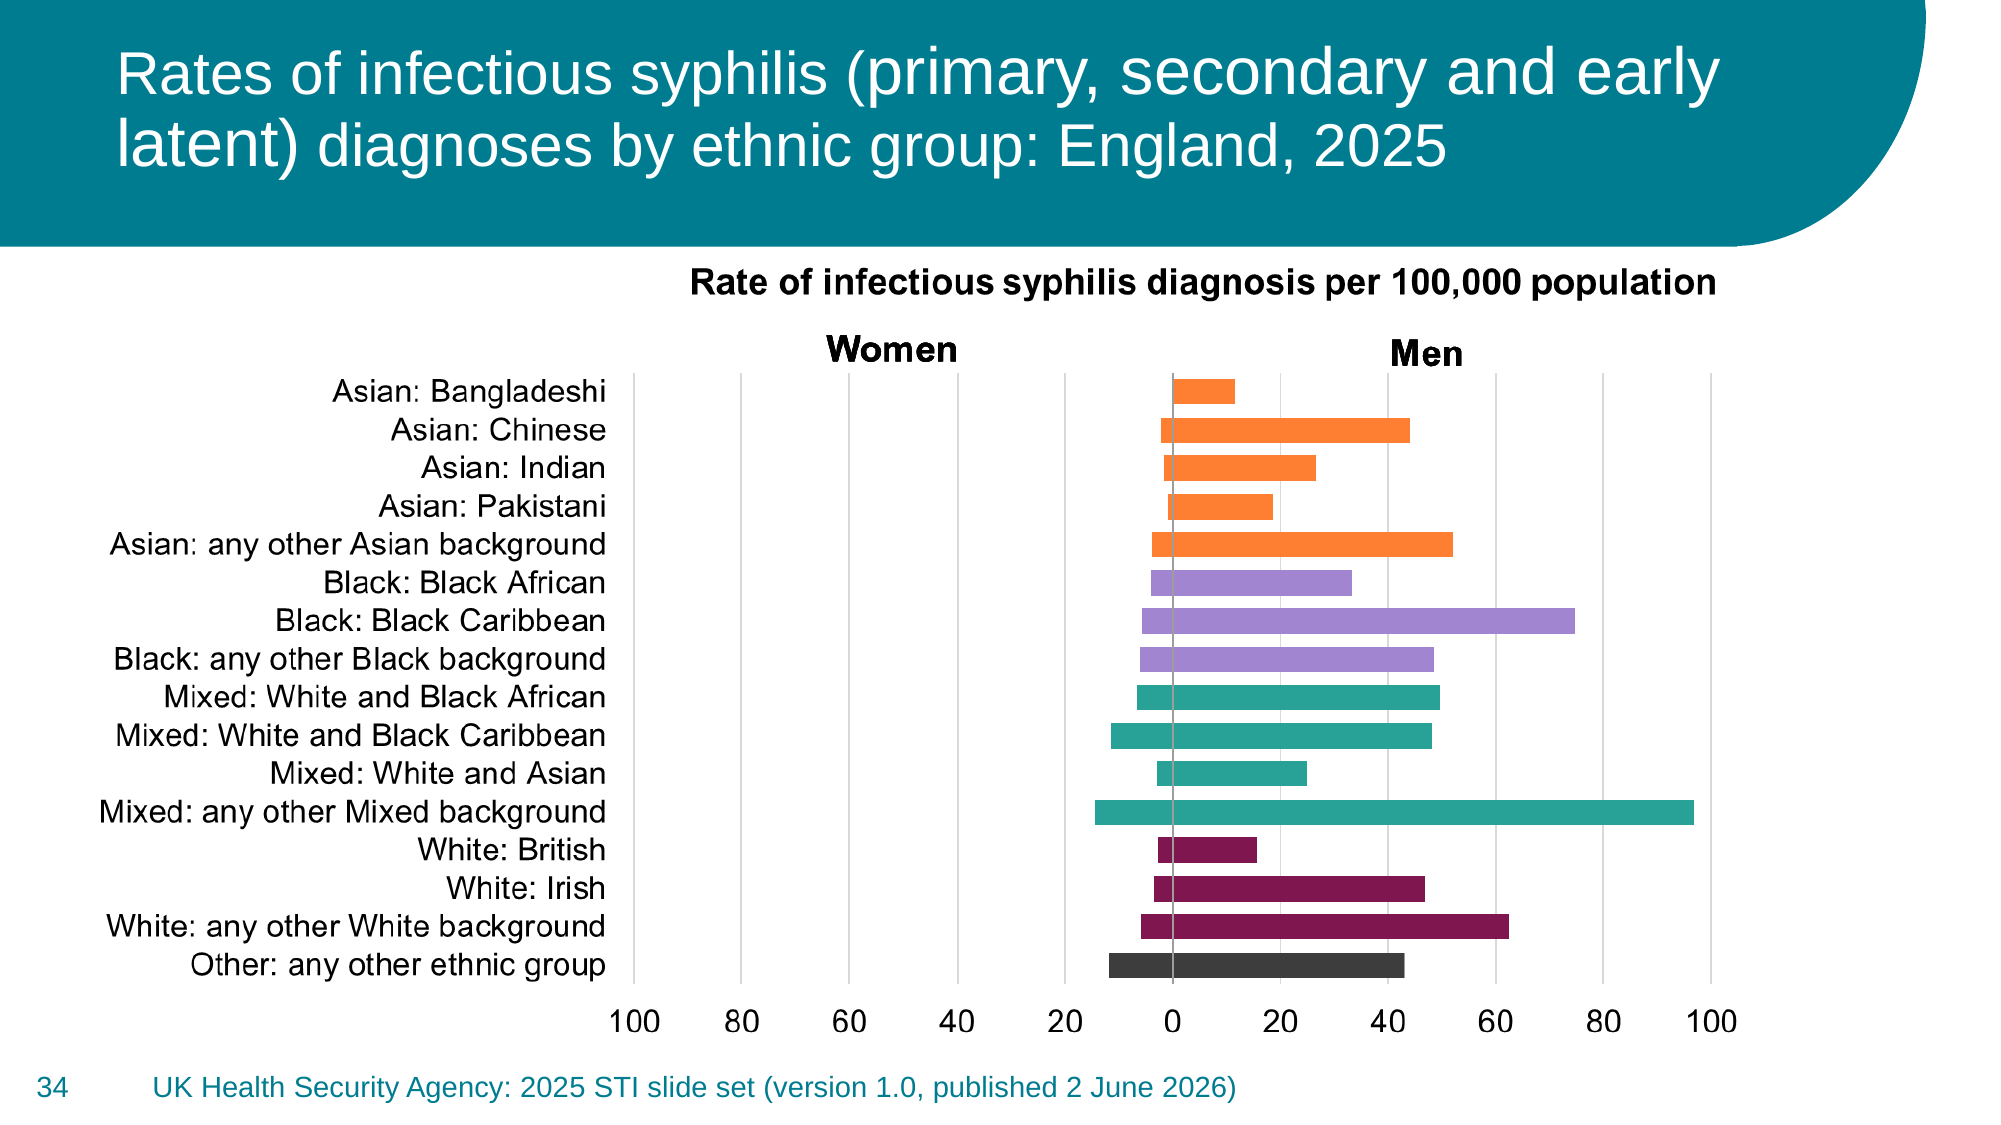

# Rates of infectious syphilis (primary, secondary and early latent) diagnoses by ethnic group: England, 2025
34
UK Health Security Agency: 2025 STI slide set (version 1.0, published 2 June 2026)